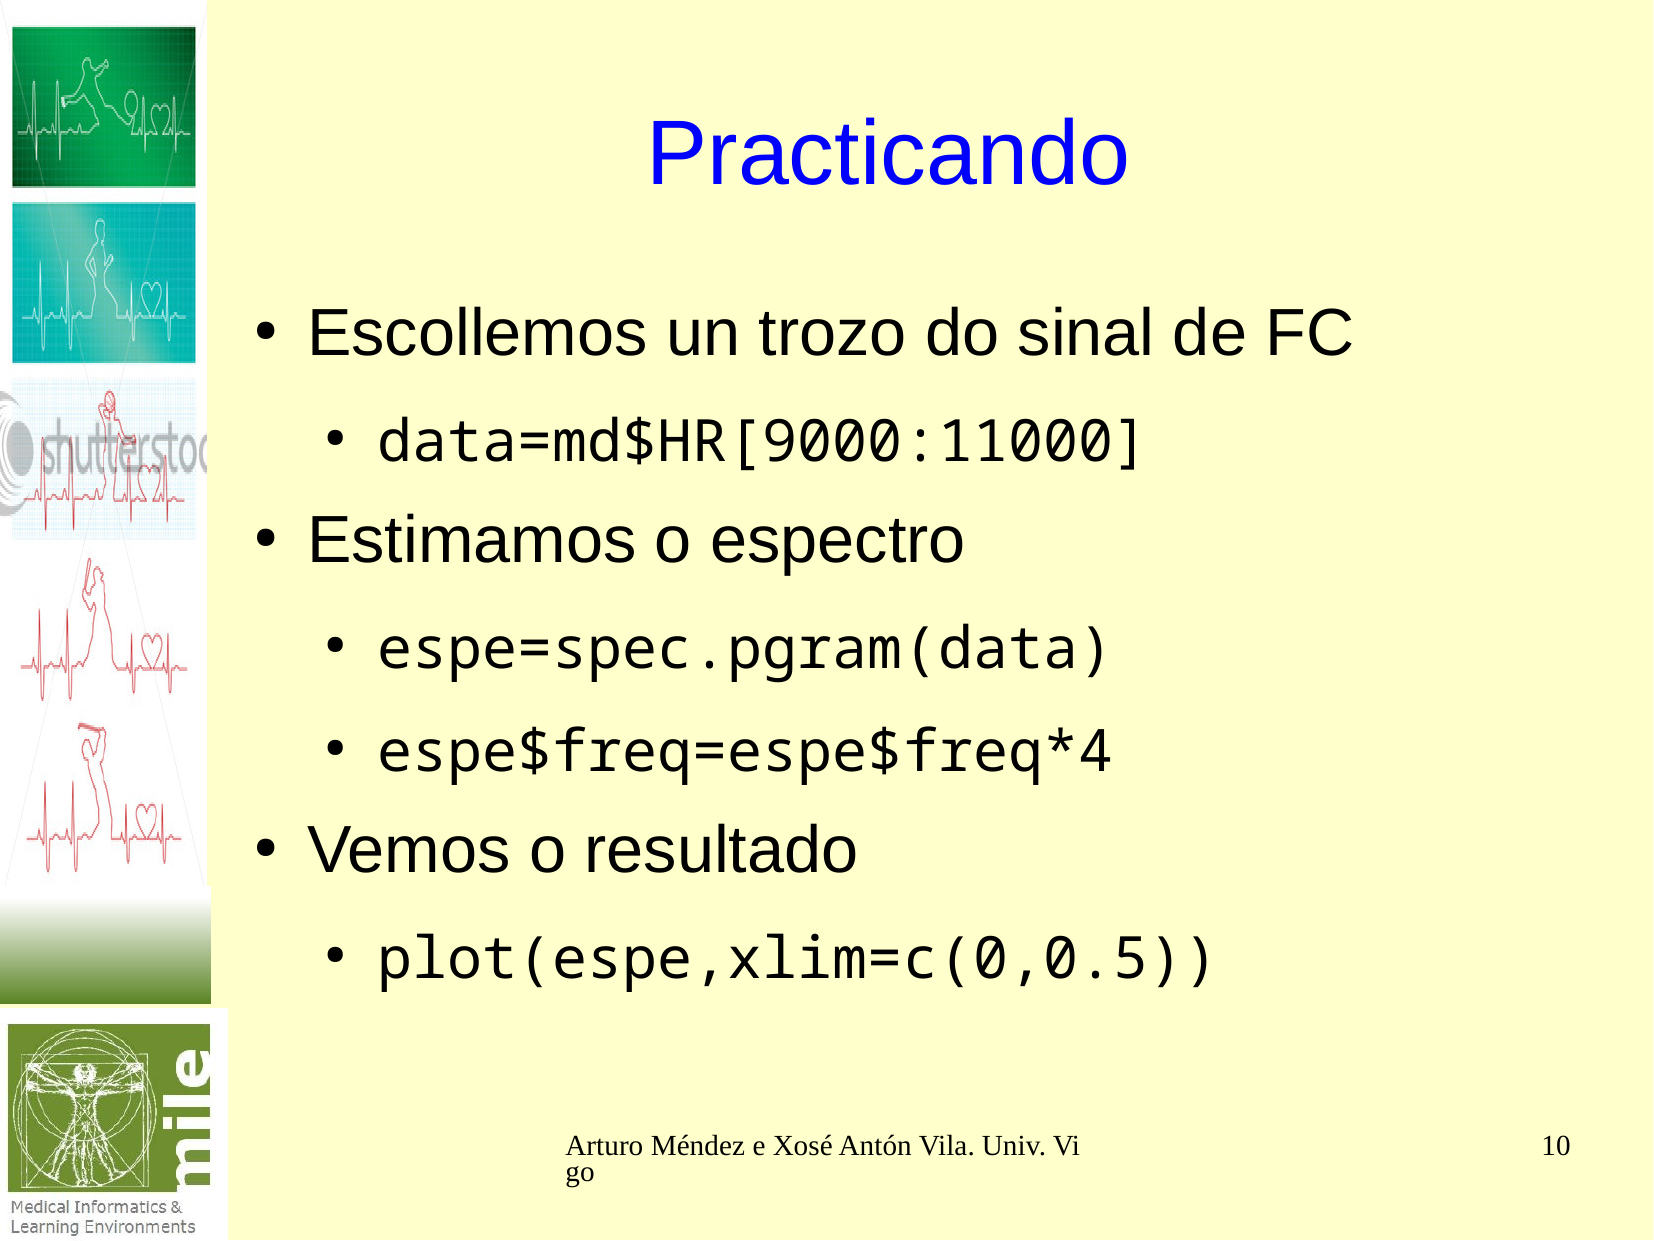

# Practicando
Escollemos un trozo do sinal de FC
data=md$HR[9000:11000]
Estimamos o espectro
espe=spec.pgram(data)
espe$freq=espe$freq*4
Vemos o resultado
plot(espe,xlim=c(0,0.5))
Arturo Méndez e Xosé Antón Vila. Univ. Vigo
10